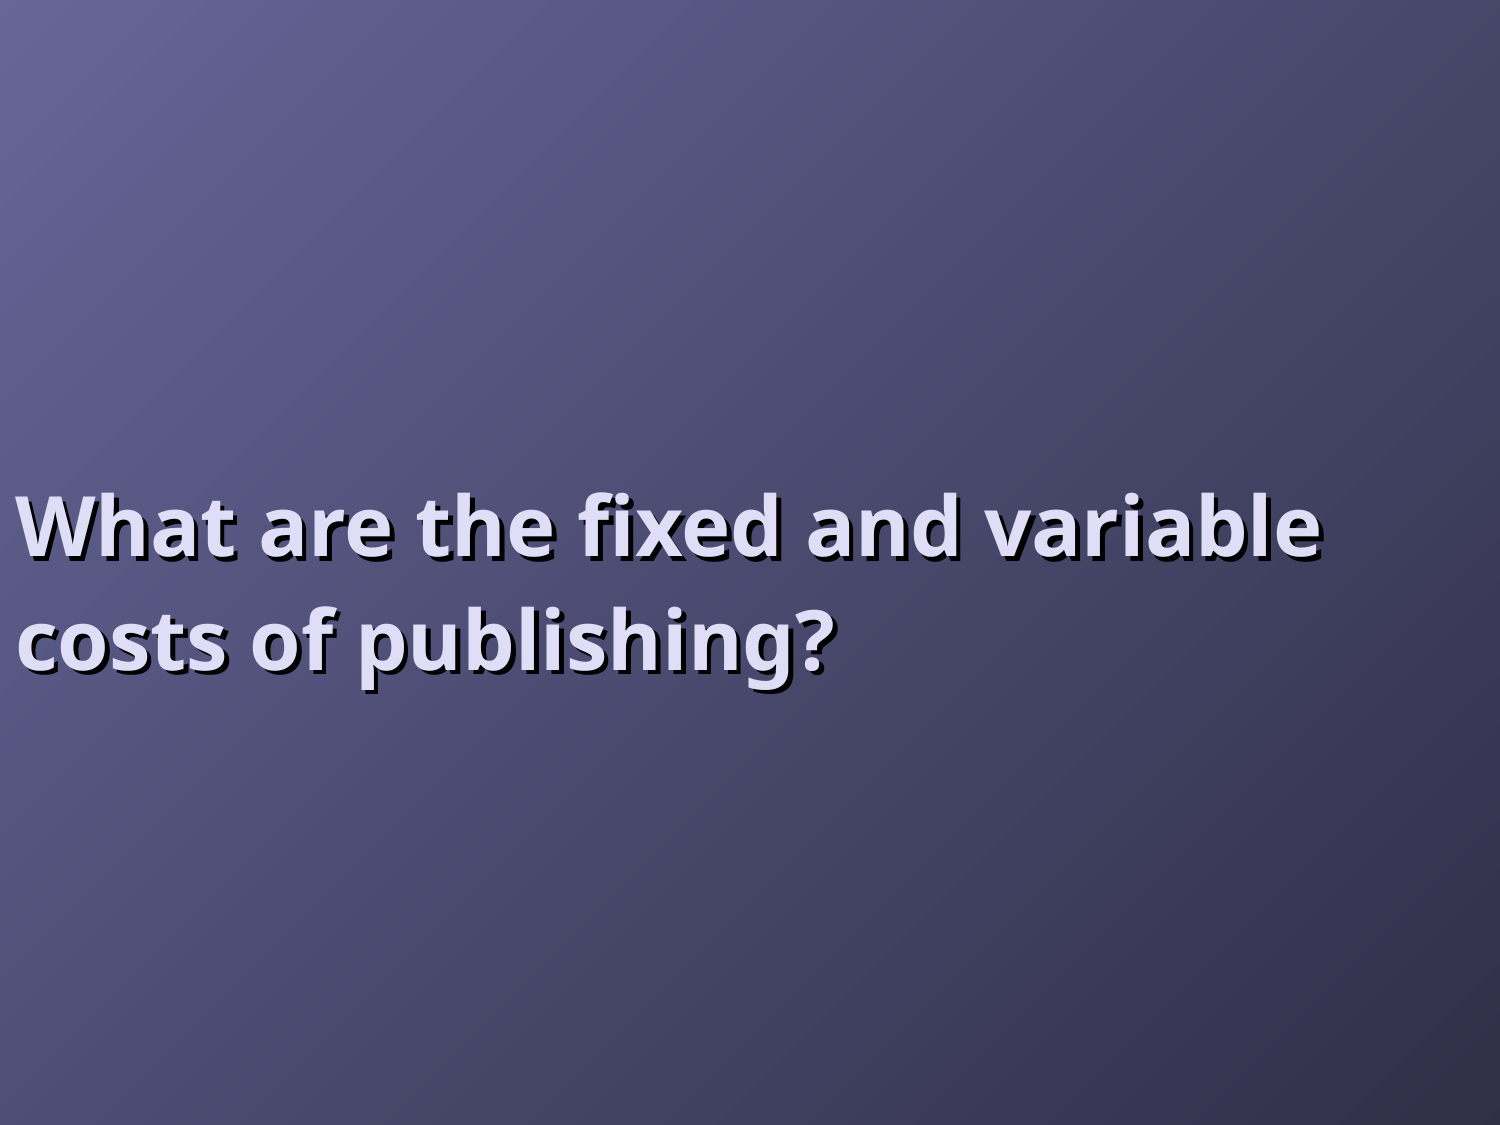

# What are the fixed and variable costs of publishing?